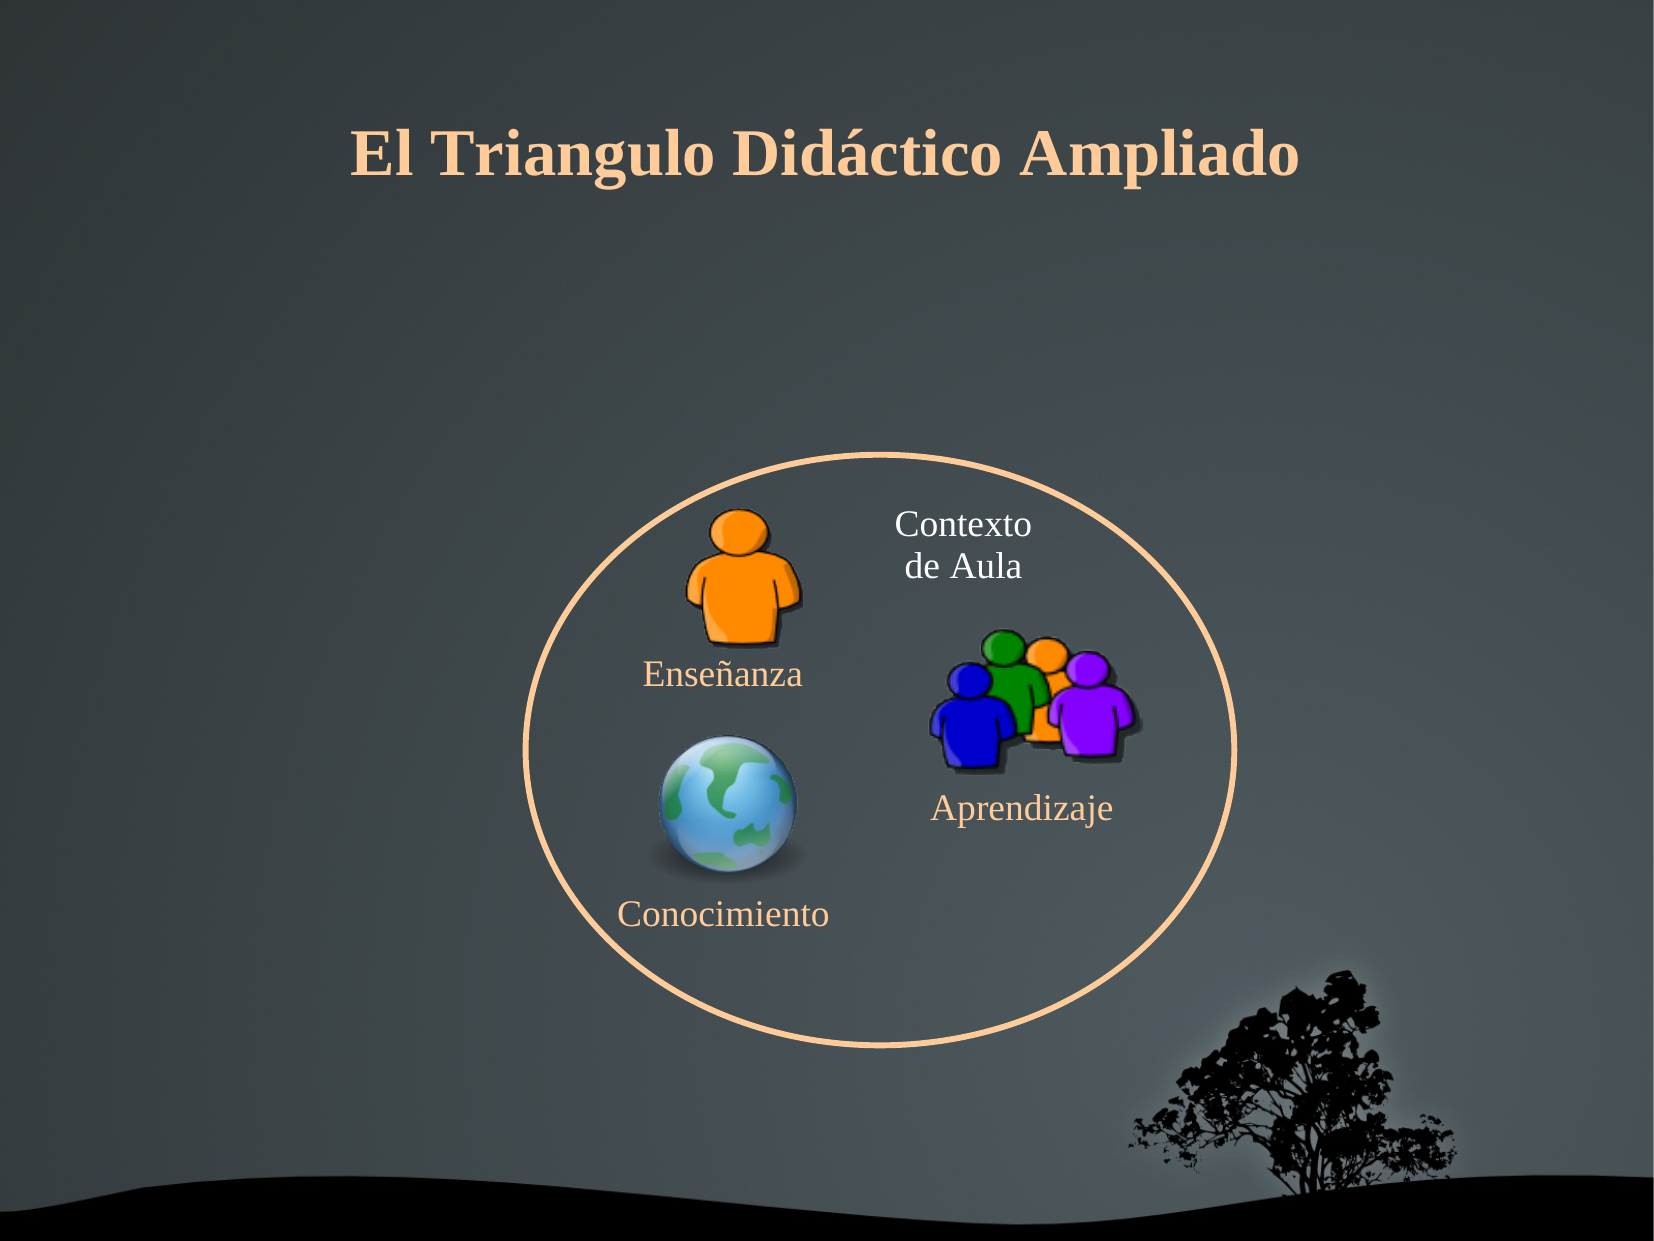

# El Triangulo Didáctico Ampliado
Contexto
de Aula
Enseñanza
Aprendizaje
Conocimiento